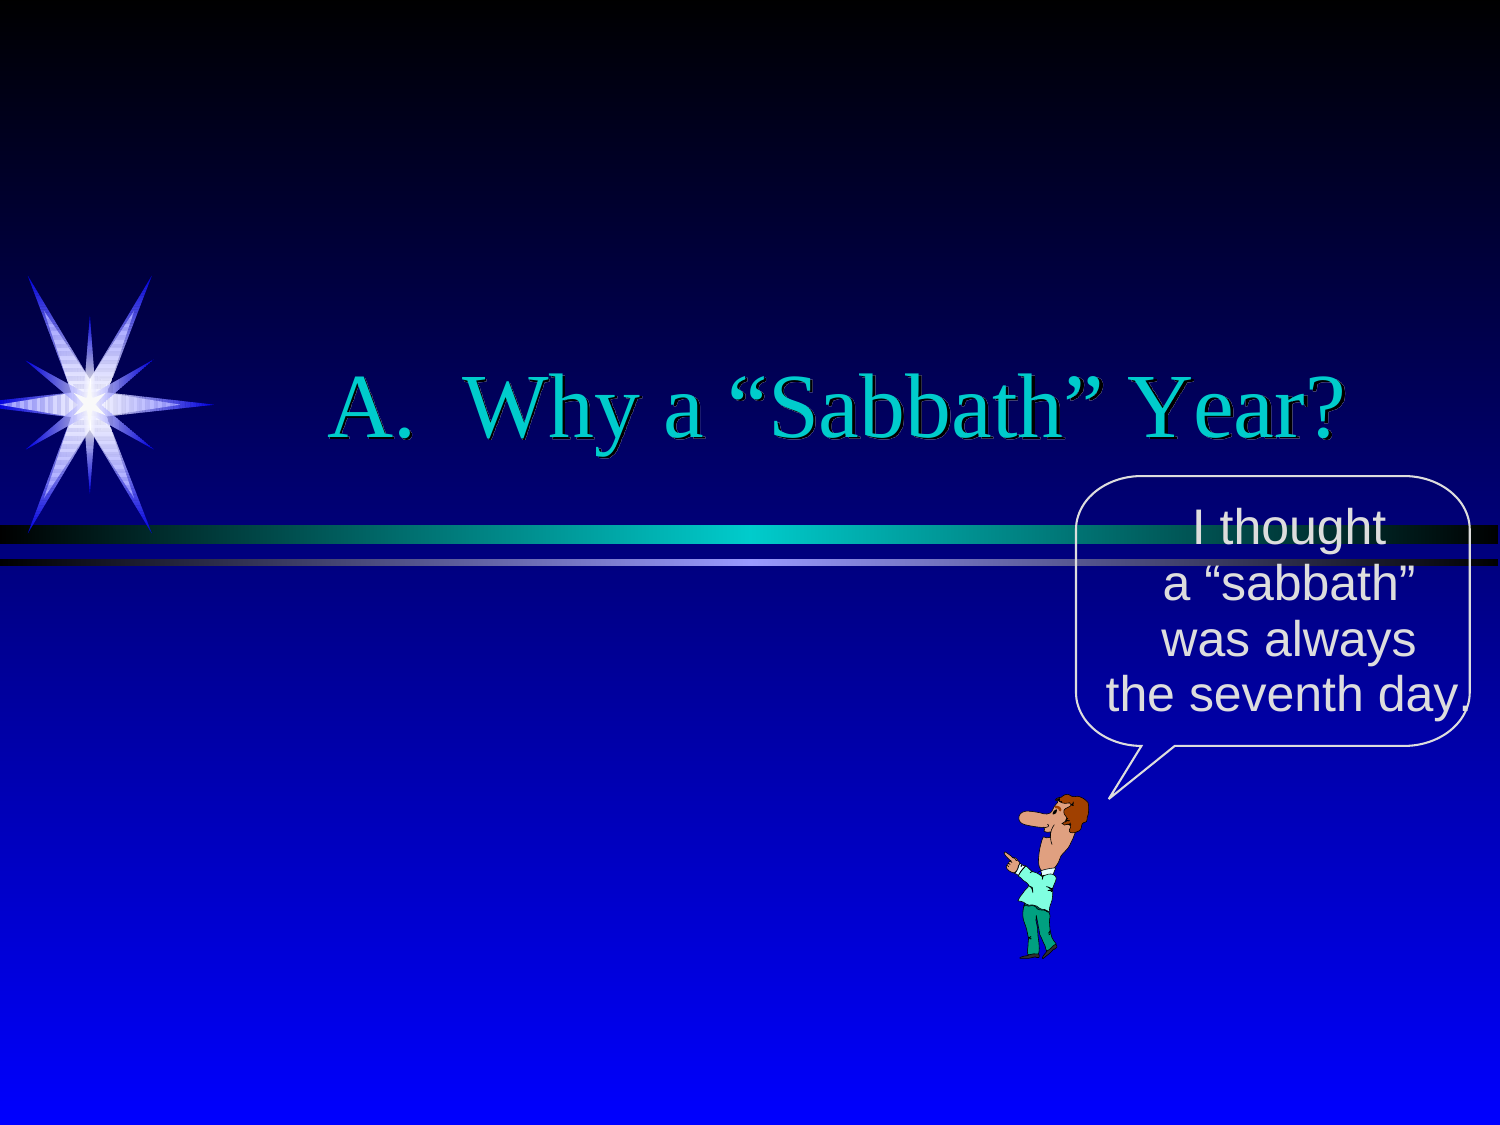

# A. Why a “Sabbath” Year?
I thought
a “sabbath”
was always
the seventh day.